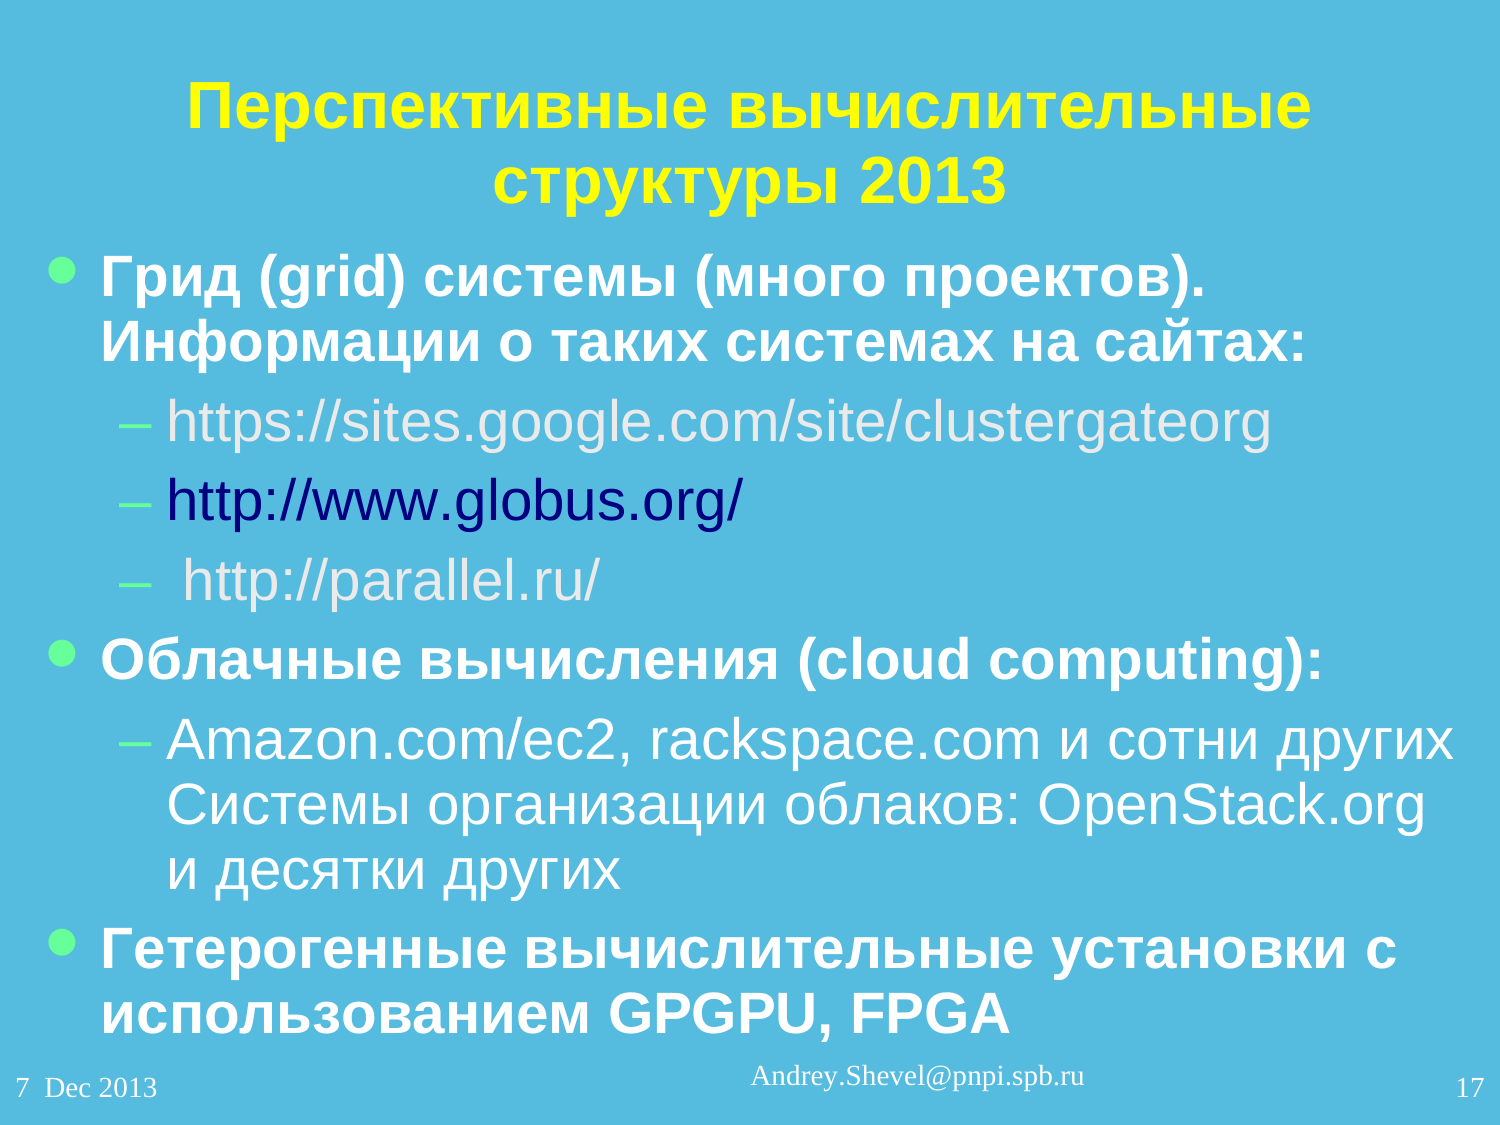

# Перспективные вычислительные структуры 2013
Грид (grid) системы (много проектов). Информации о таких системах на сайтах:
https://sites.google.com/site/clustergateorg
http://www.globus.org/
 http://parallel.ru/
Облачные вычисления (cloud computing):
Amazon.com/ec2, rackspace.com и сотни других Системы организации облаков: OpenStack.org и десятки других
Гетерогенные вычислительные установки с использованием GPGPU, FPGA
17